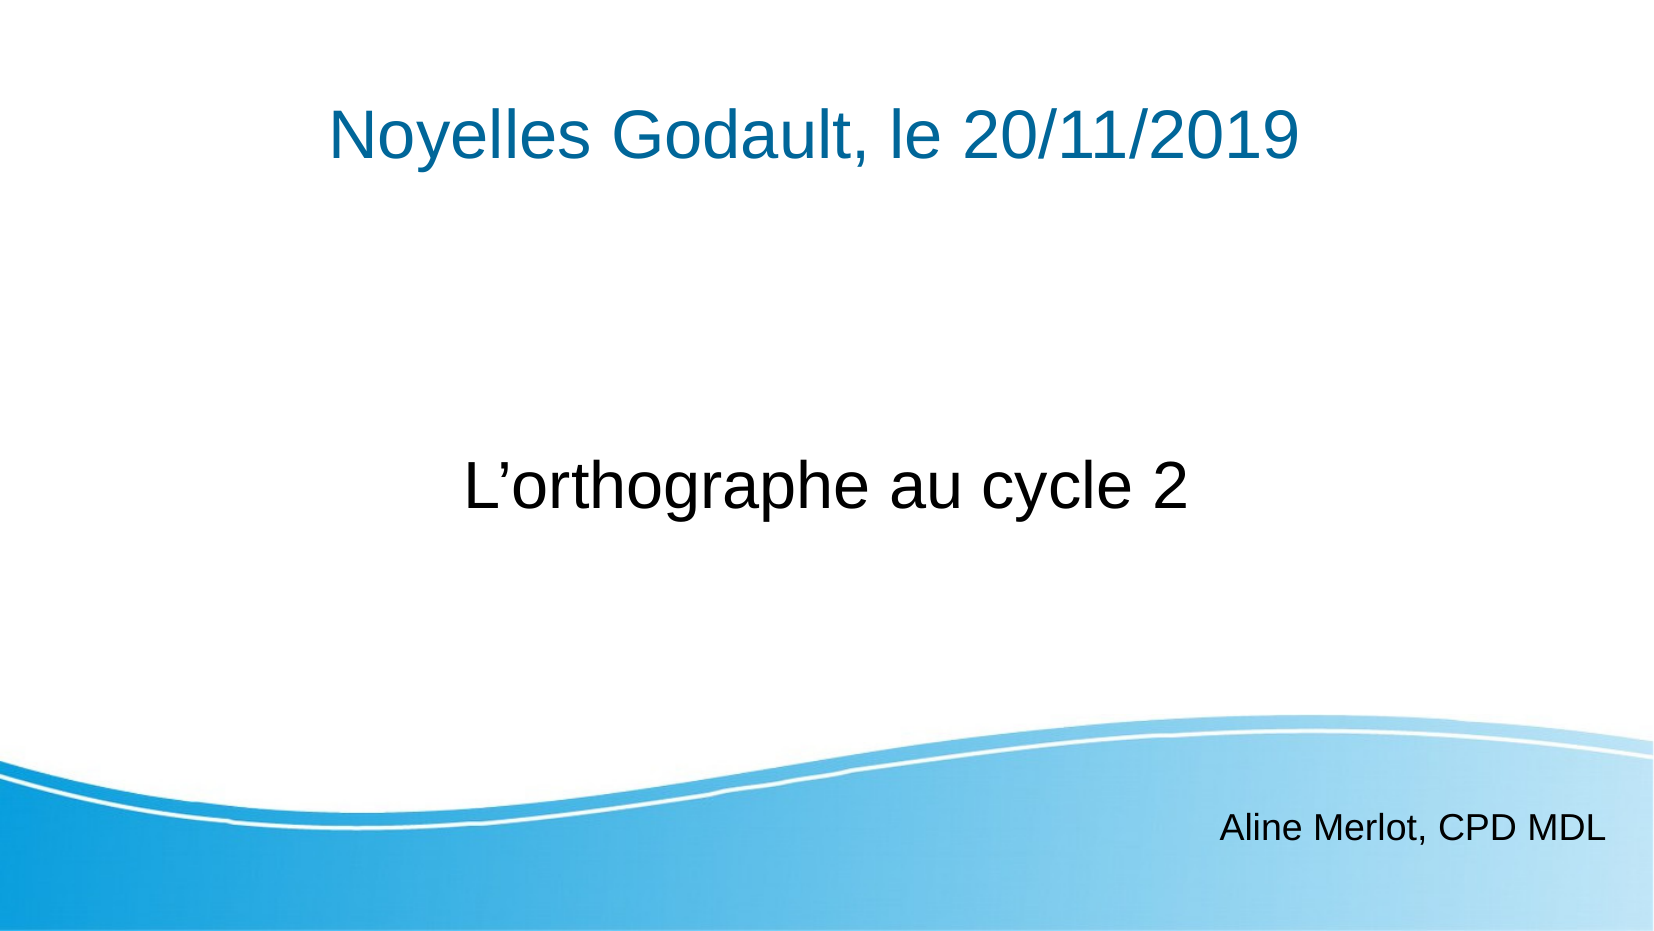

# Noyelles Godault, le 20/11/2019
L’orthographe au cycle 2
Aline Merlot, CPD MDL